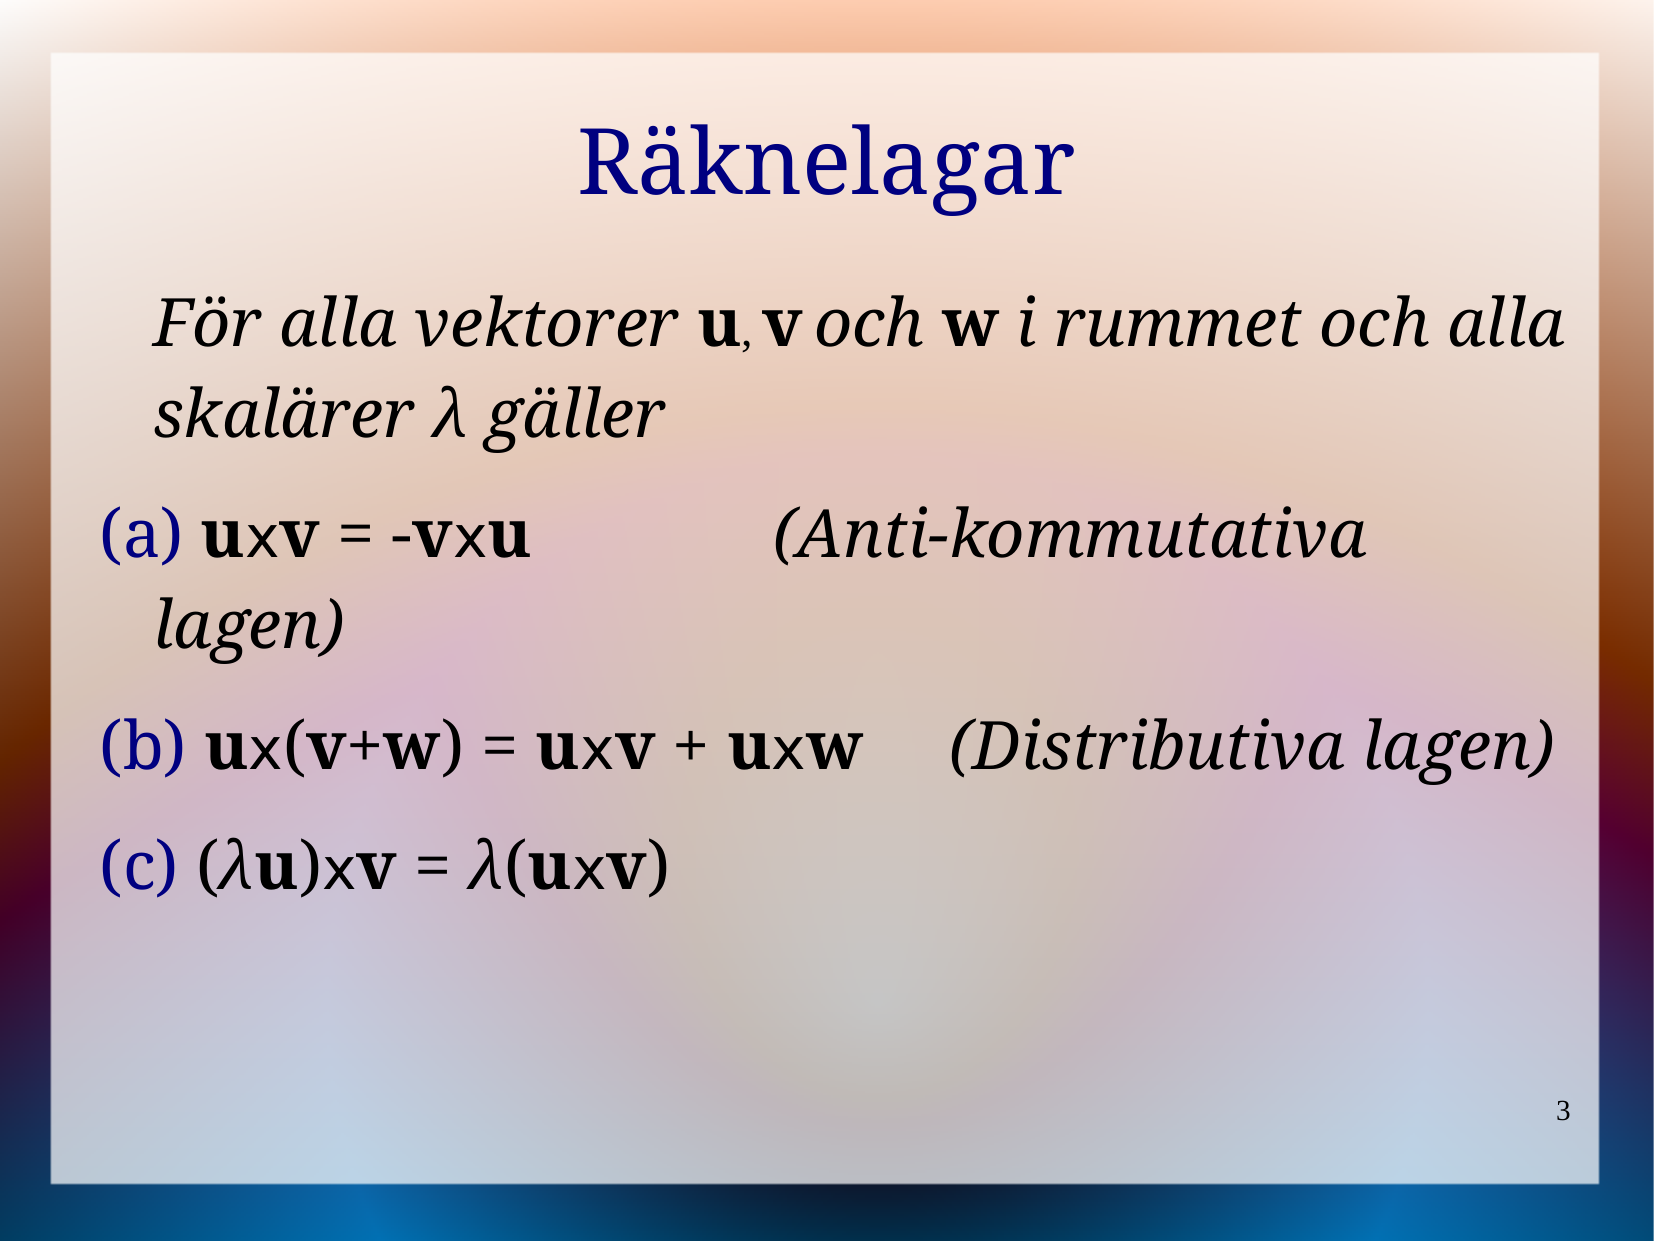

# Räknelagar
För alla vektorer u, v och w i rummet och alla skalärer λ gäller
 uxv = -vxu (Anti-kommutativa lagen)
 ux(v+w) = uxv + uxw (Distributiva lagen)
 (λu)xv = λ(uxv)
3